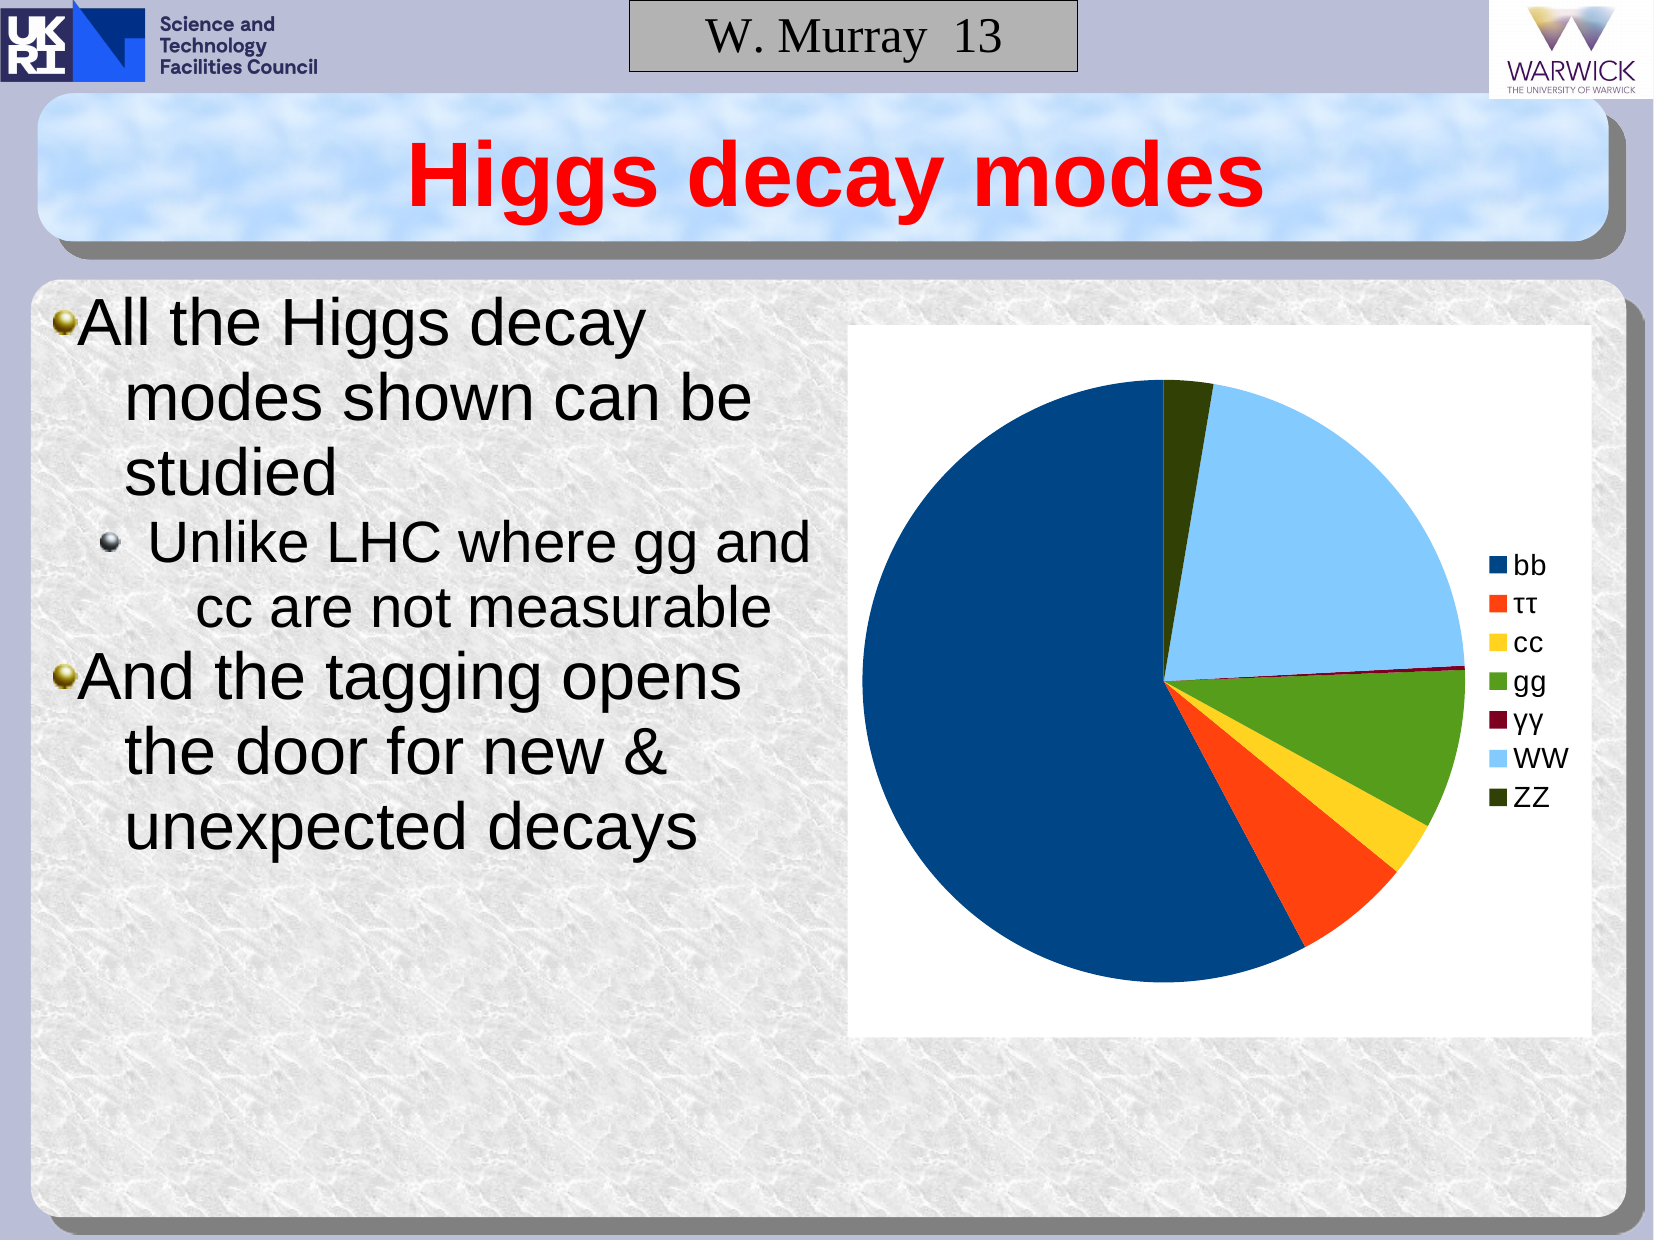

# Higgs decay modes
All the Higgs decay modes shown can be studied
Unlike LHC where gg and cc are not measurable
And the tagging opens the door for new & unexpected decays
### Chart
| Category | Br |
|---|---|
| bb | 0.577 |
| ττ | 0.063 |
| cc | 0.0291 |
| gg | 0.0857 |
| γγ | 0.00228 |
| WW | 0.215 |
| ZZ | 0.0264 |